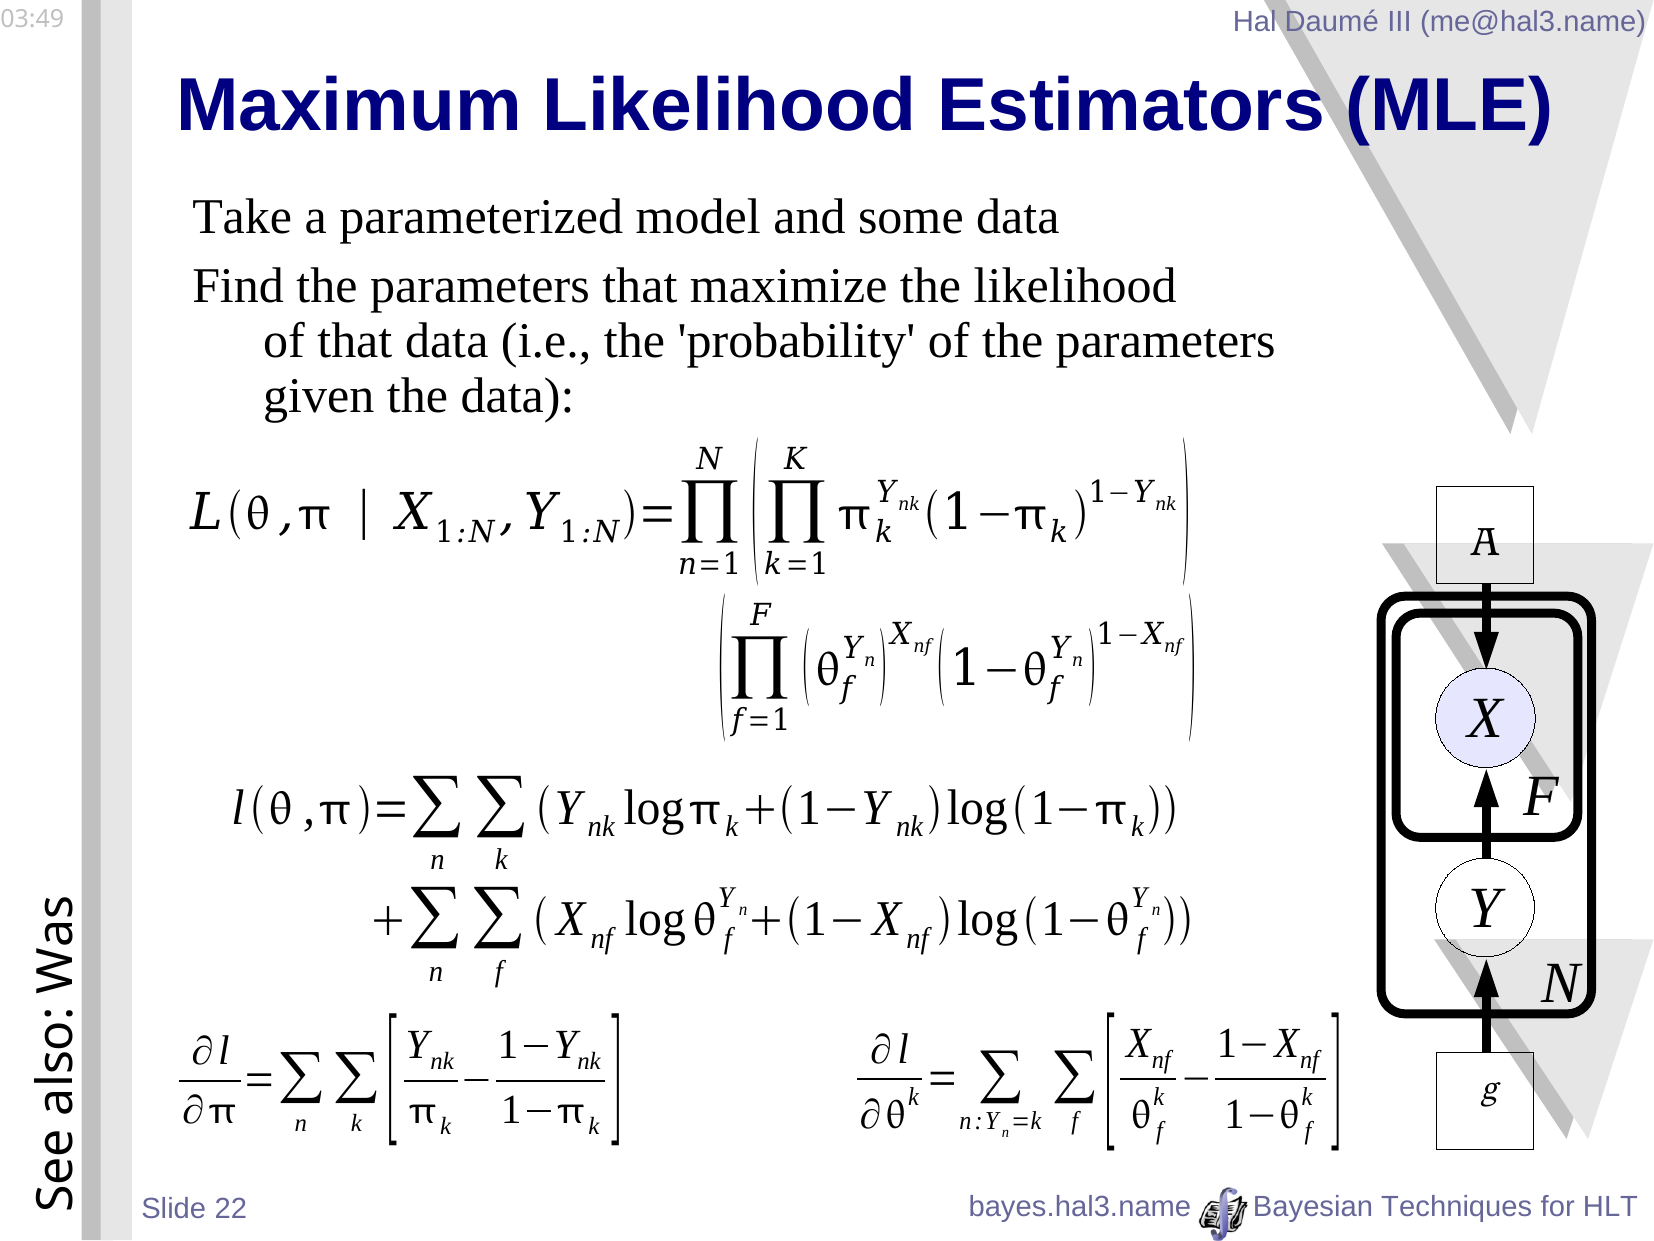

# Maximum Likelihood Estimators (MLE)
Take a parameterized model and some data
Find the parameters that maximize the likelihood
of that data (i.e., the 'probability' of the parameters
given the data):

X
F
Y
N
See also: Was
